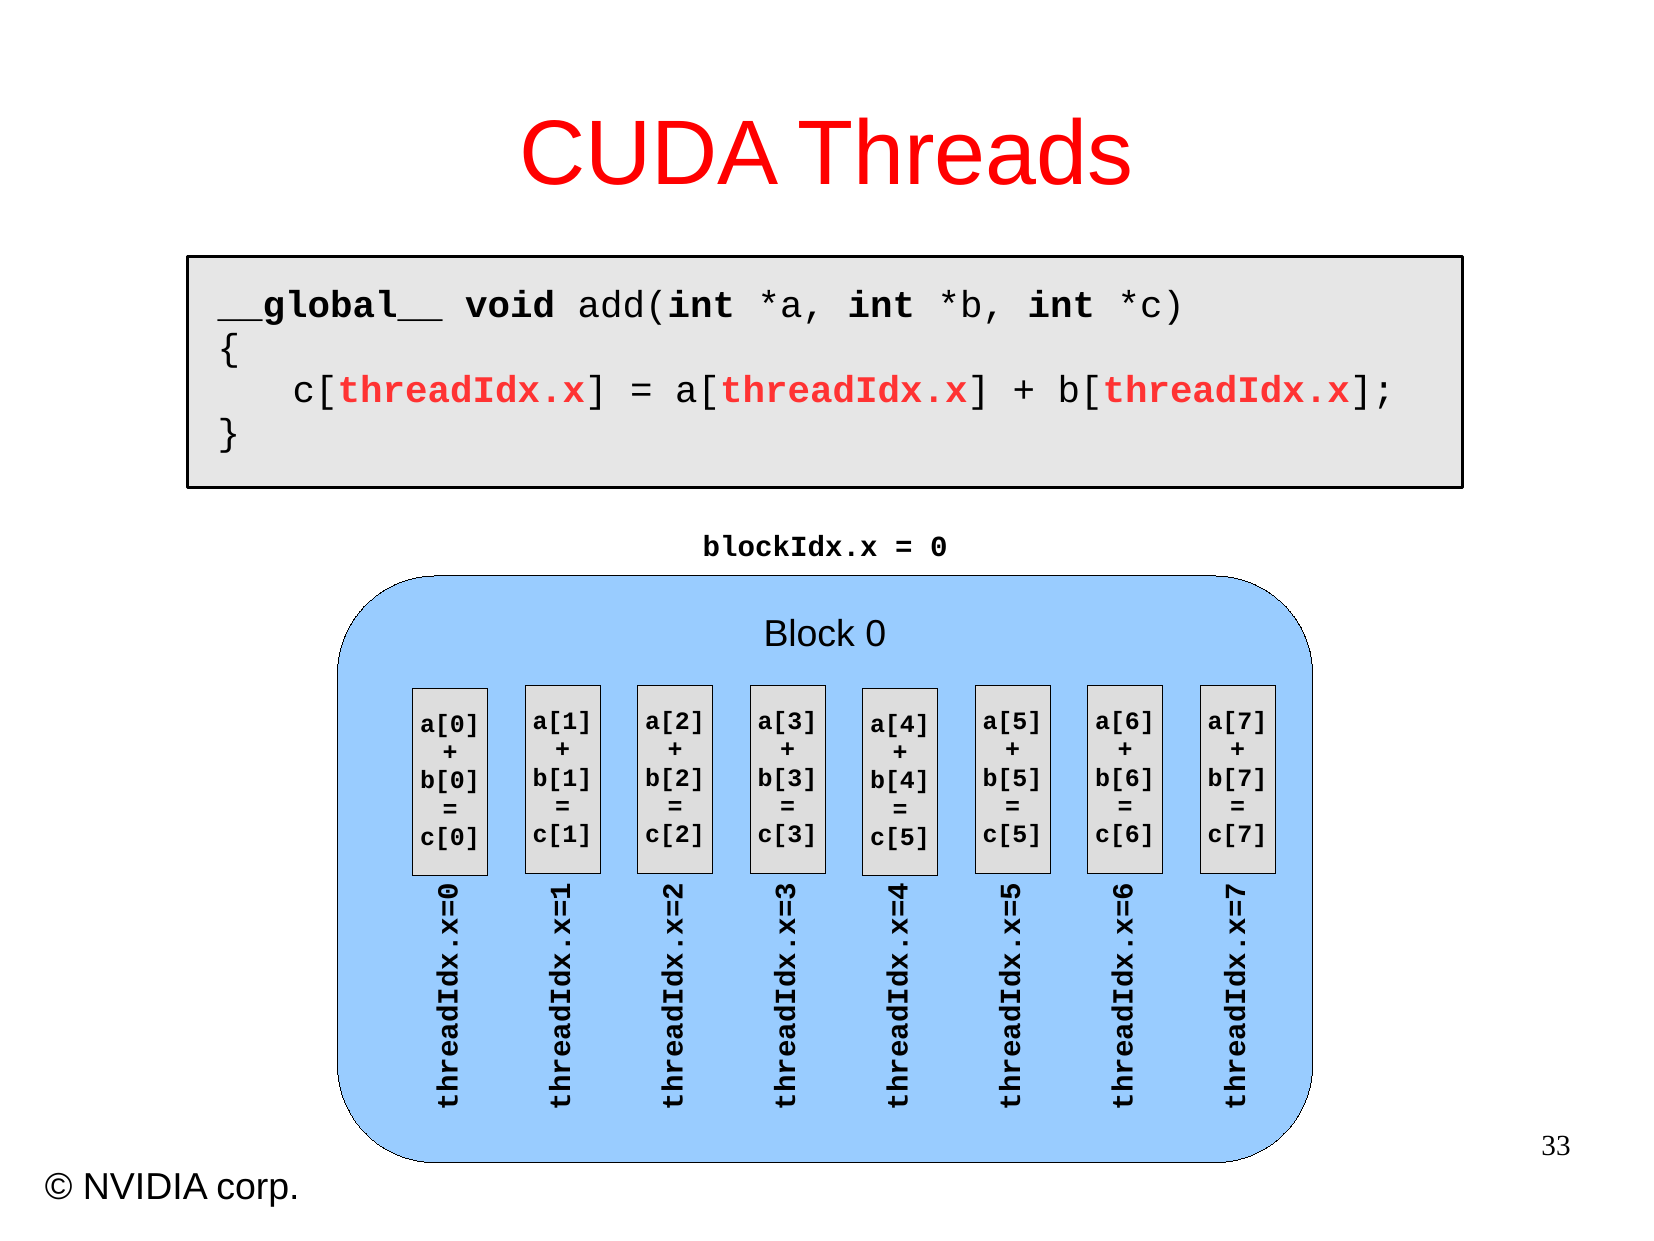

# CUDA Threads
__global__ void add(int *a, int *b, int *c)
{
	c[threadIdx.x] = a[threadIdx.x] + b[threadIdx.x];
}
blockIdx.x = 0
Block 0
a[1]
+
b[1]
=
c[1]
a[2]
+
b[2]
=
c[2]
a[3]
+
b[3]
=
c[3]
a[5]
+
b[5]
=
c[5]
a[6]
+
b[6]
=
c[6]
a[7]
+
b[7]
=
c[7]
a[0]
+
b[0]
=
c[0]
a[4]
+
b[4]
=
c[5]
threadIdx.x=0
threadIdx.x=1
threadIdx.x=2
threadIdx.x=3
threadIdx.x=4
threadIdx.x=5
threadIdx.x=6
threadIdx.x=7
CUDA Programming
33
© NVIDIA corp.